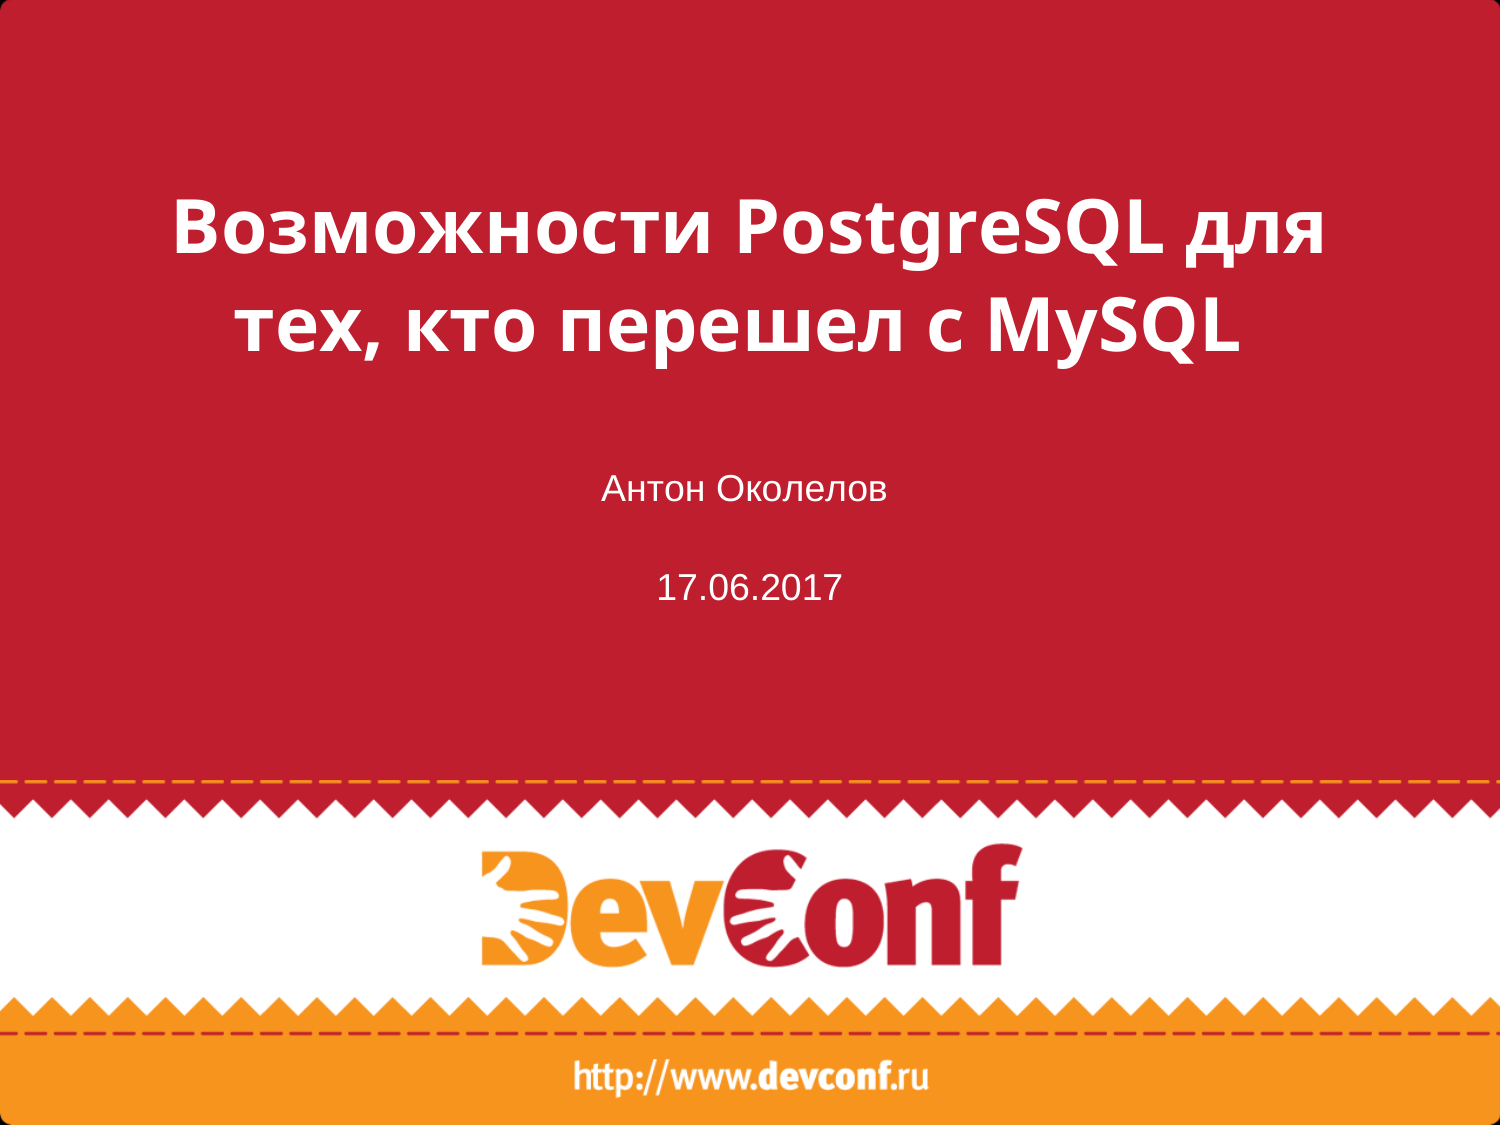

# Возможности PostgreSQL для тех, кто перешел с MySQL
Антон Околелов
17.06.2017